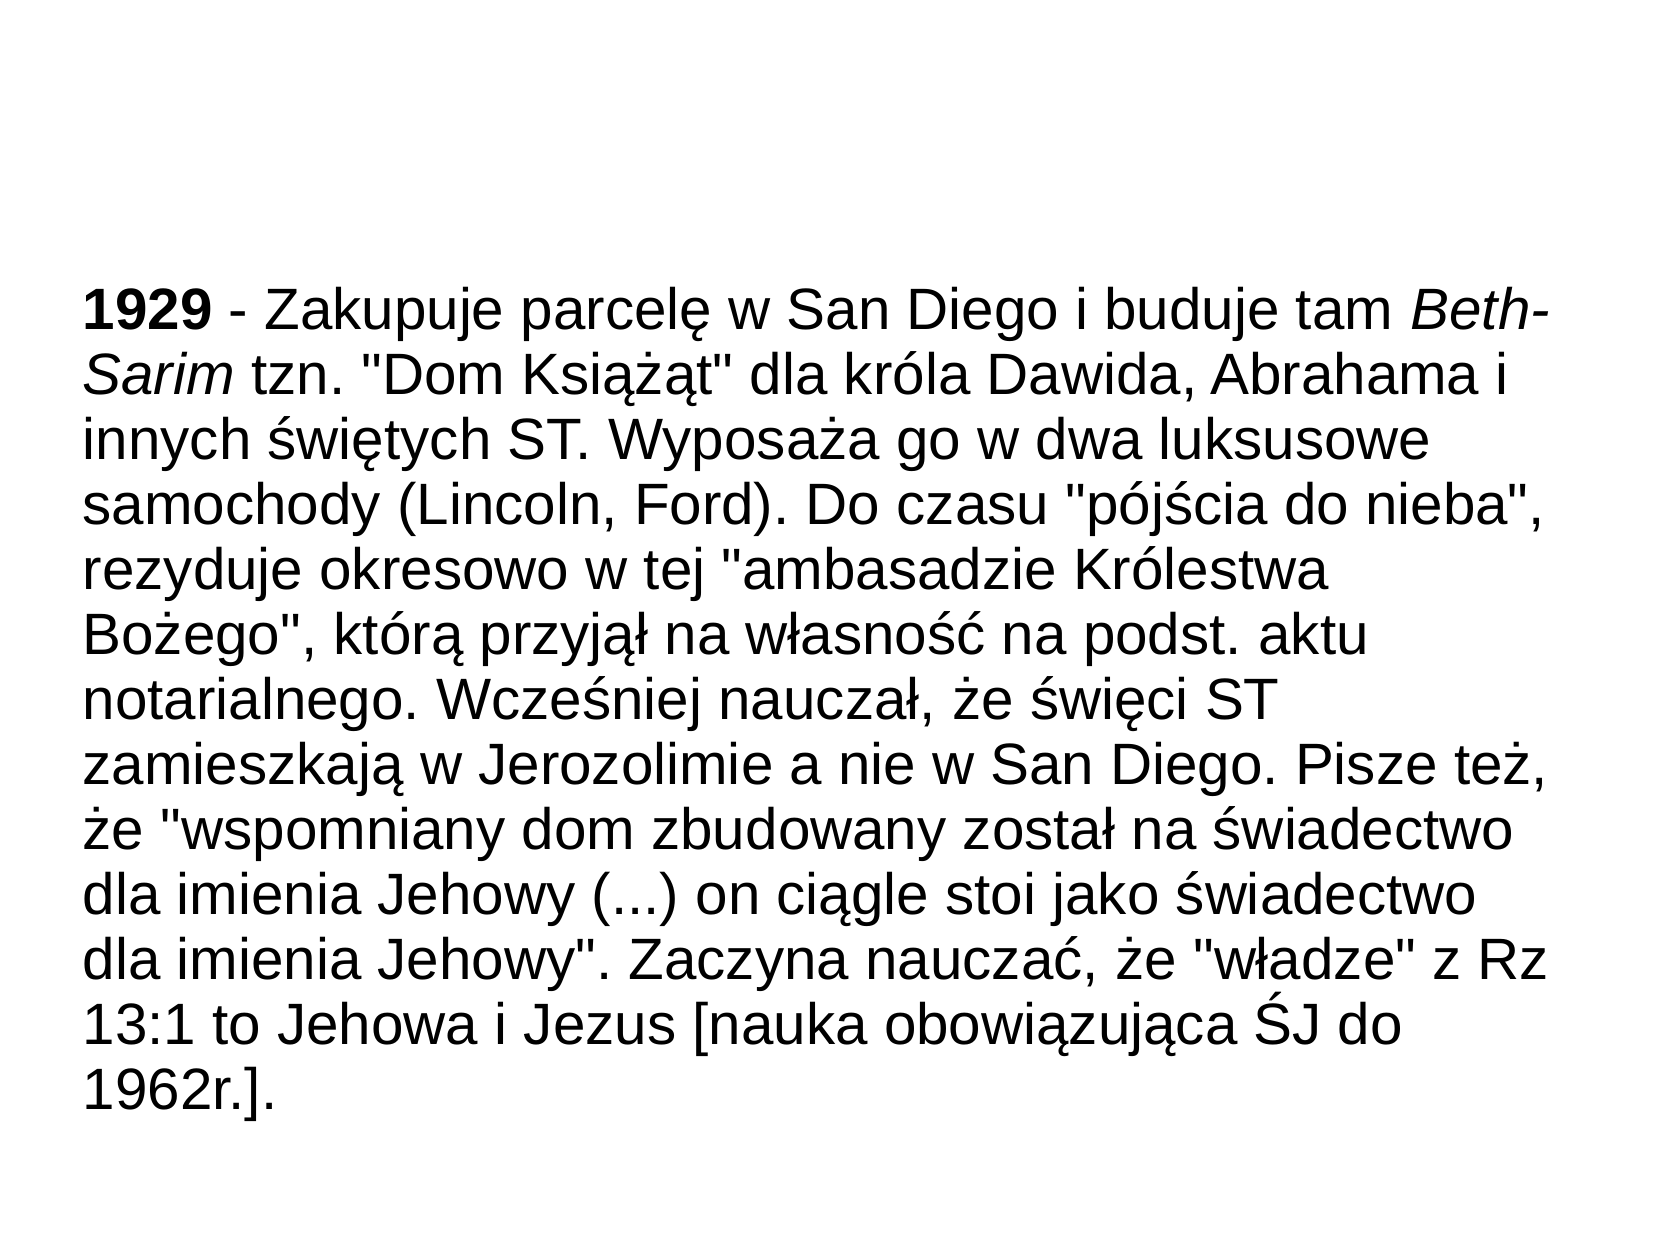

#
1929 - Zakupuje parcelę w San Diego i buduje tam Beth-Sarim tzn. "Dom Książąt" dla króla Dawida, Abrahama i innych świętych ST. Wyposaża go w dwa luksusowe samochody (Lincoln, Ford). Do czasu "pójścia do nieba", rezyduje okresowo w tej "ambasadzie Królestwa Bożego", którą przyjął na własność na podst. aktu notarialnego. Wcześniej nauczał, że święci ST zamieszkają w Jerozolimie a nie w San Diego. Pisze też, że "wspomniany dom zbudowany został na świadectwo dla imienia Jehowy (...) on ciągle stoi jako świadectwo dla imienia Jehowy". Zaczyna nauczać, że "władze" z Rz 13:1 to Jehowa i Jezus [nauka obowiązująca ŚJ do 1962r.].